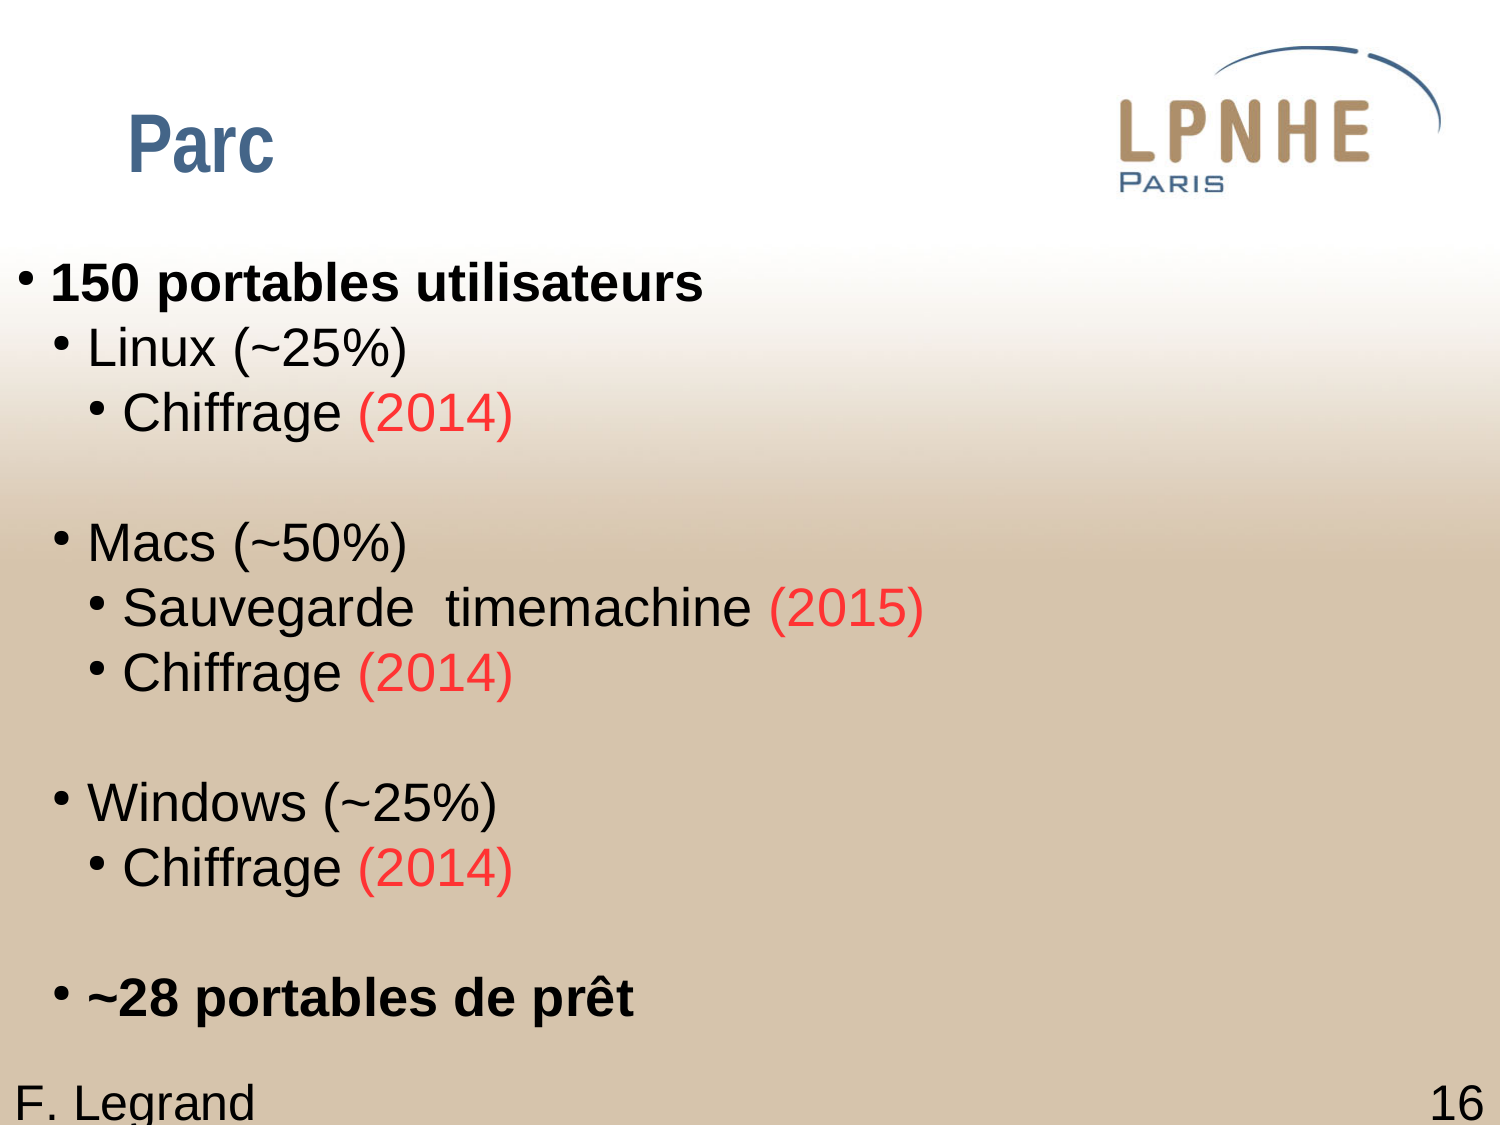

# Parc
 150 portables utilisateurs
Linux (~25%)
Chiffrage (2014)
Macs (~50%)
Sauvegarde timemachine (2015)
Chiffrage (2014)
Windows (~25%)
Chiffrage (2014)
~28 portables de prêt
16